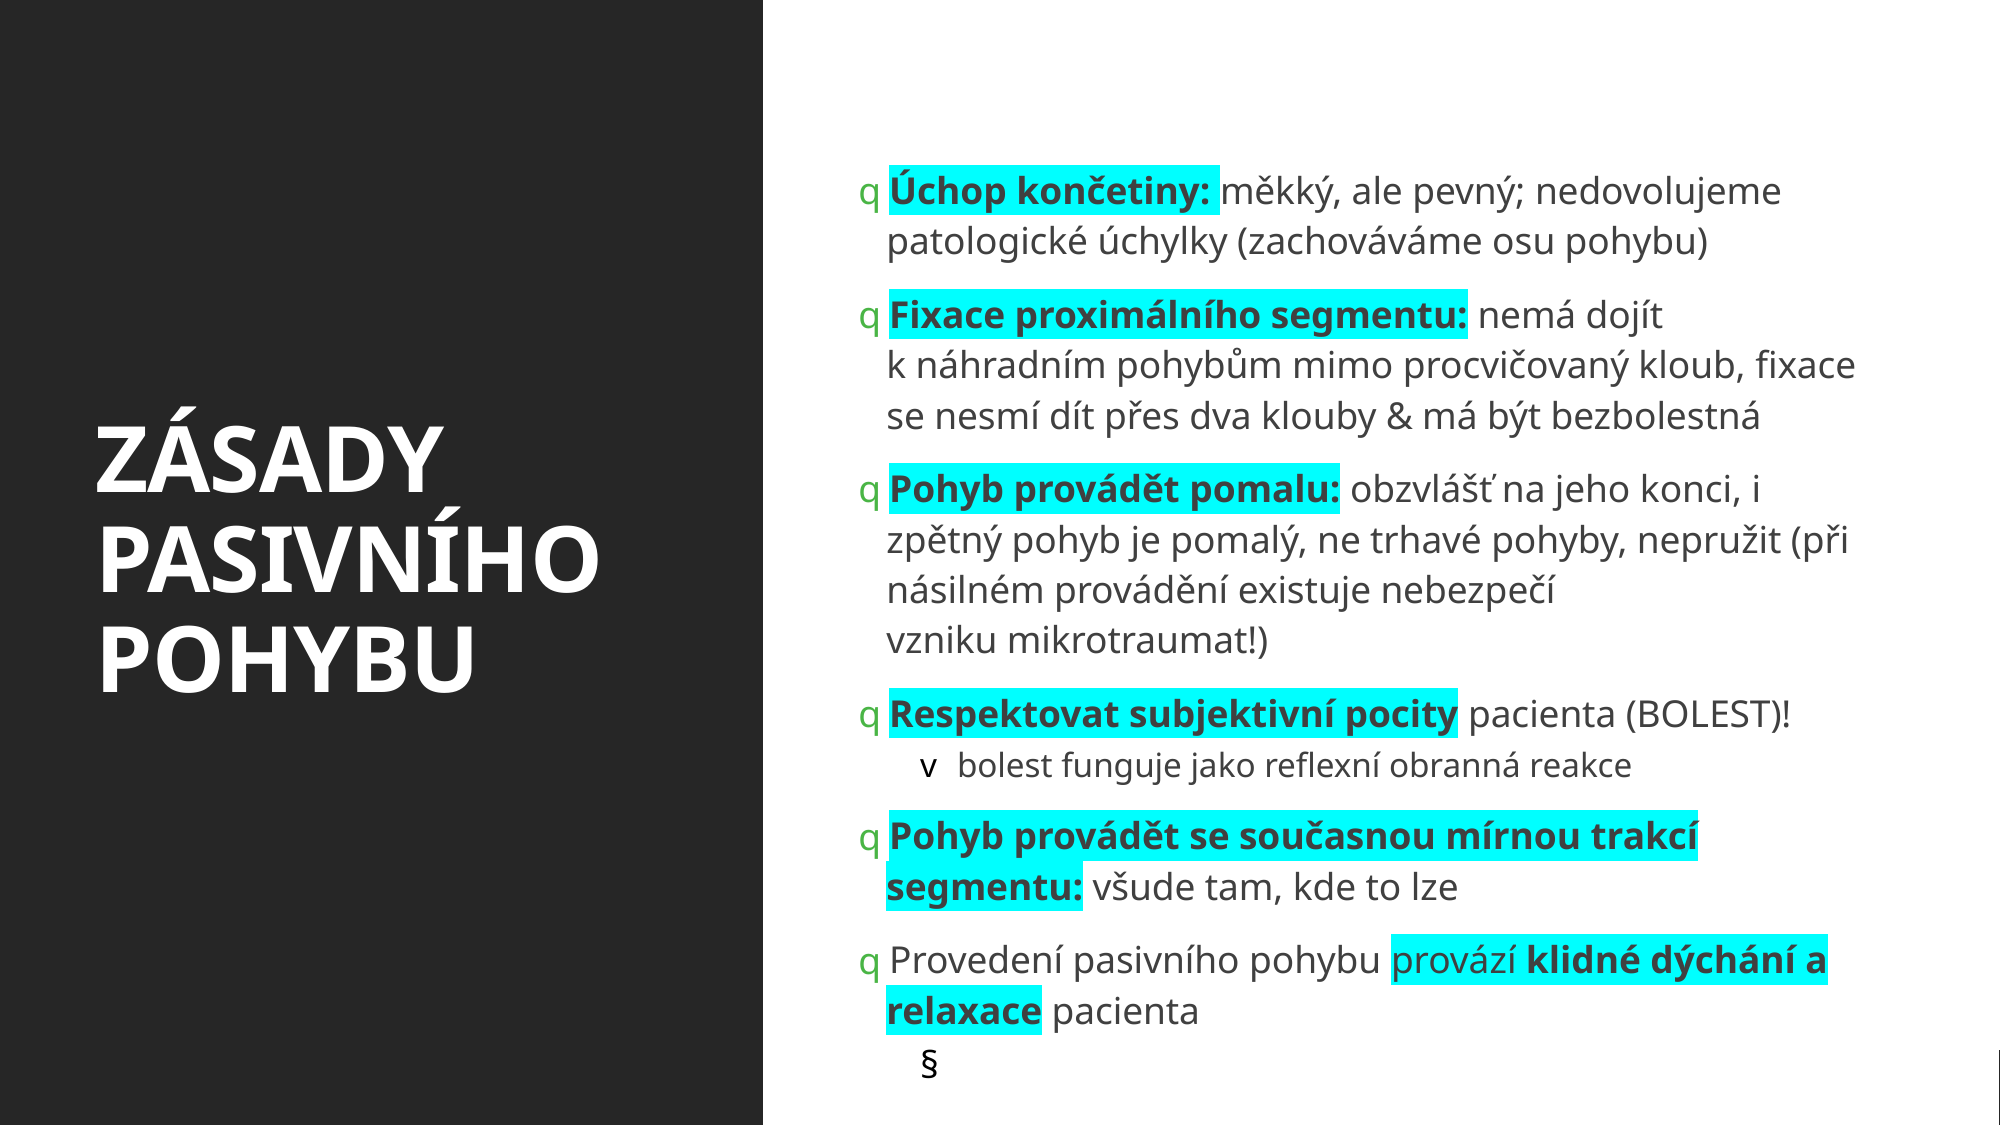

# ZÁSADY PASIVNÍHO POHYBU
 Úchop končetiny: měkký, ale pevný; nedovolujeme patologické úchylky (zachováváme osu pohybu)
 Fixace proximálního segmentu: nemá dojít k náhradním pohybům mimo procvičovaný kloub, fixace se nesmí dít přes dva klouby & má být bezbolestná
 Pohyb provádět pomalu: obzvlášť na jeho konci, i zpětný pohyb je pomalý, ne trhavé pohyby, nepružit (při násilném provádění existuje nebezpečí vzniku mikrotraumat!)
 Respektovat subjektivní pocity pacienta (BOLEST)!
 bolest funguje jako reflexní obranná reakce
 Pohyb provádět se současnou mírnou trakcí segmentu: všude tam, kde to lze
 Provedení pasivního pohybu provází klidné dýchání a relaxace pacienta